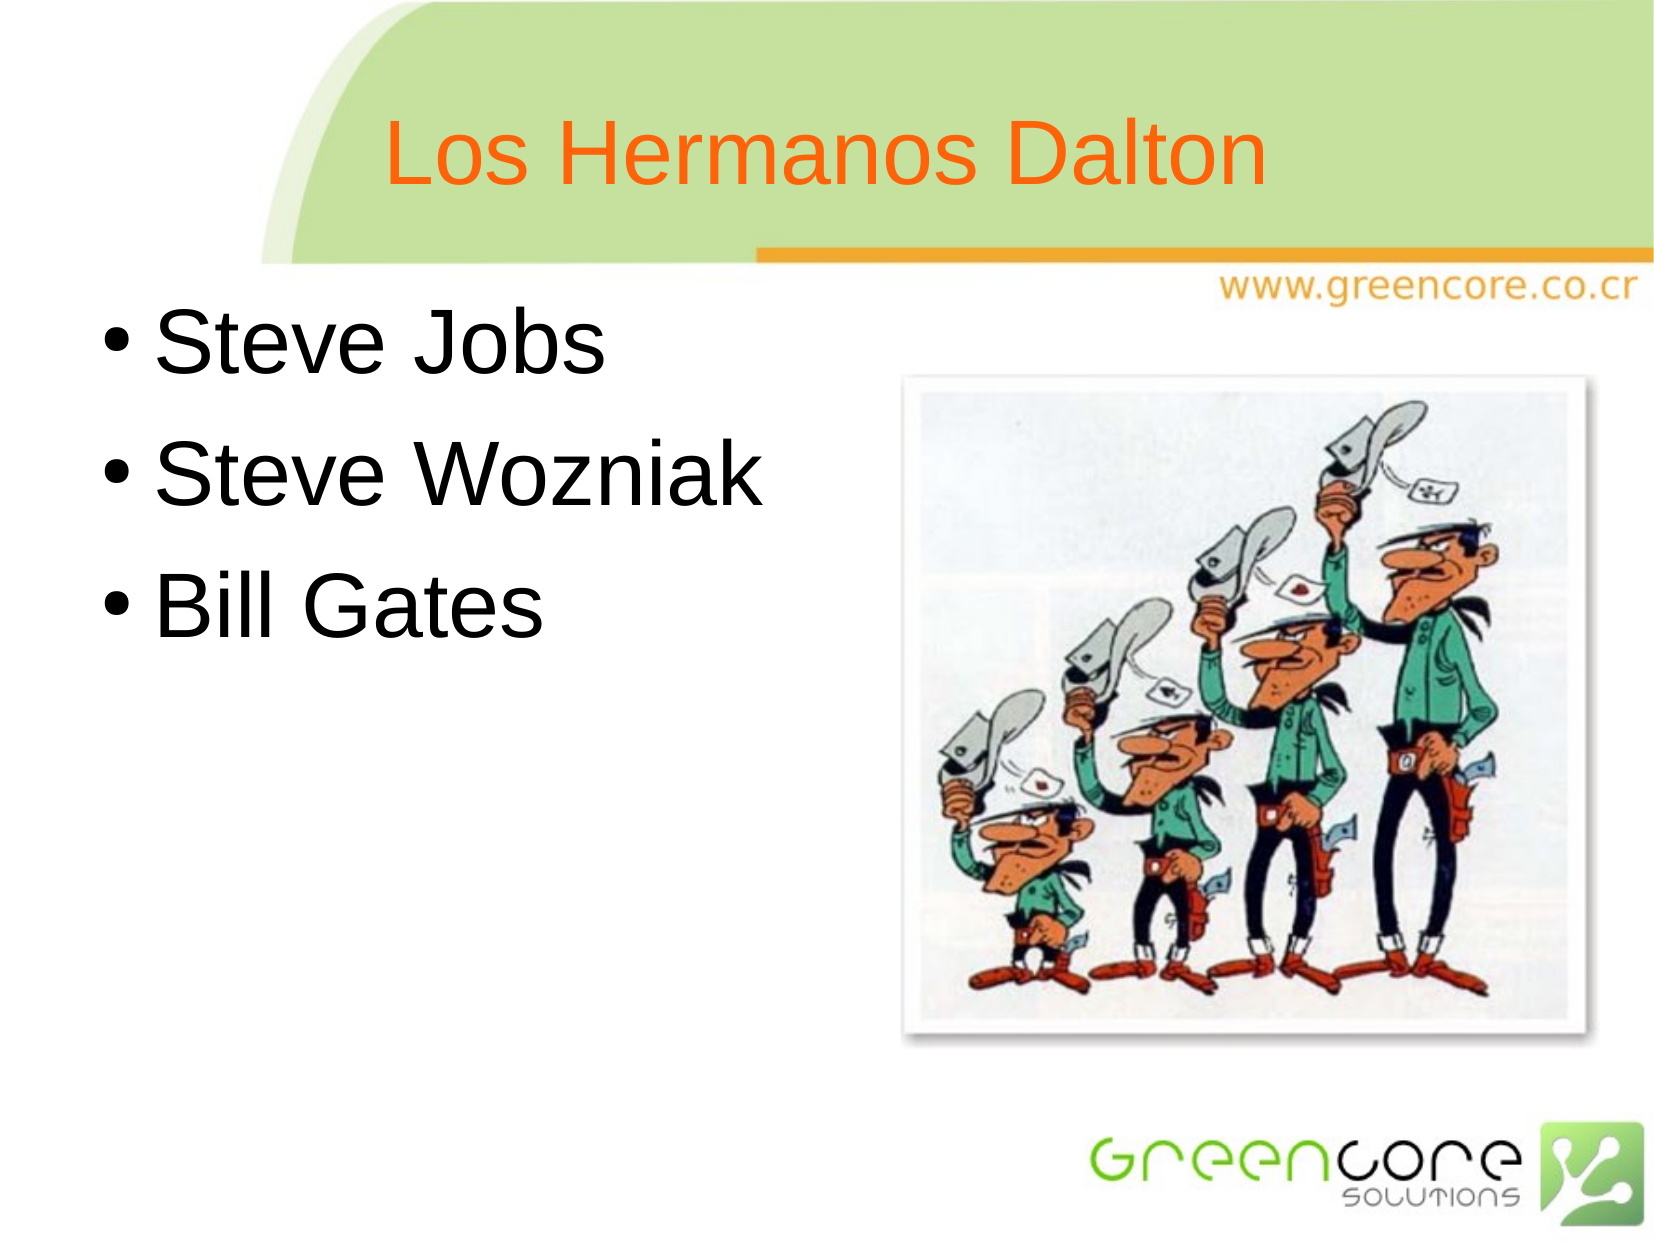

# Los Hermanos Dalton
Steve Jobs
Steve Wozniak
Bill Gates